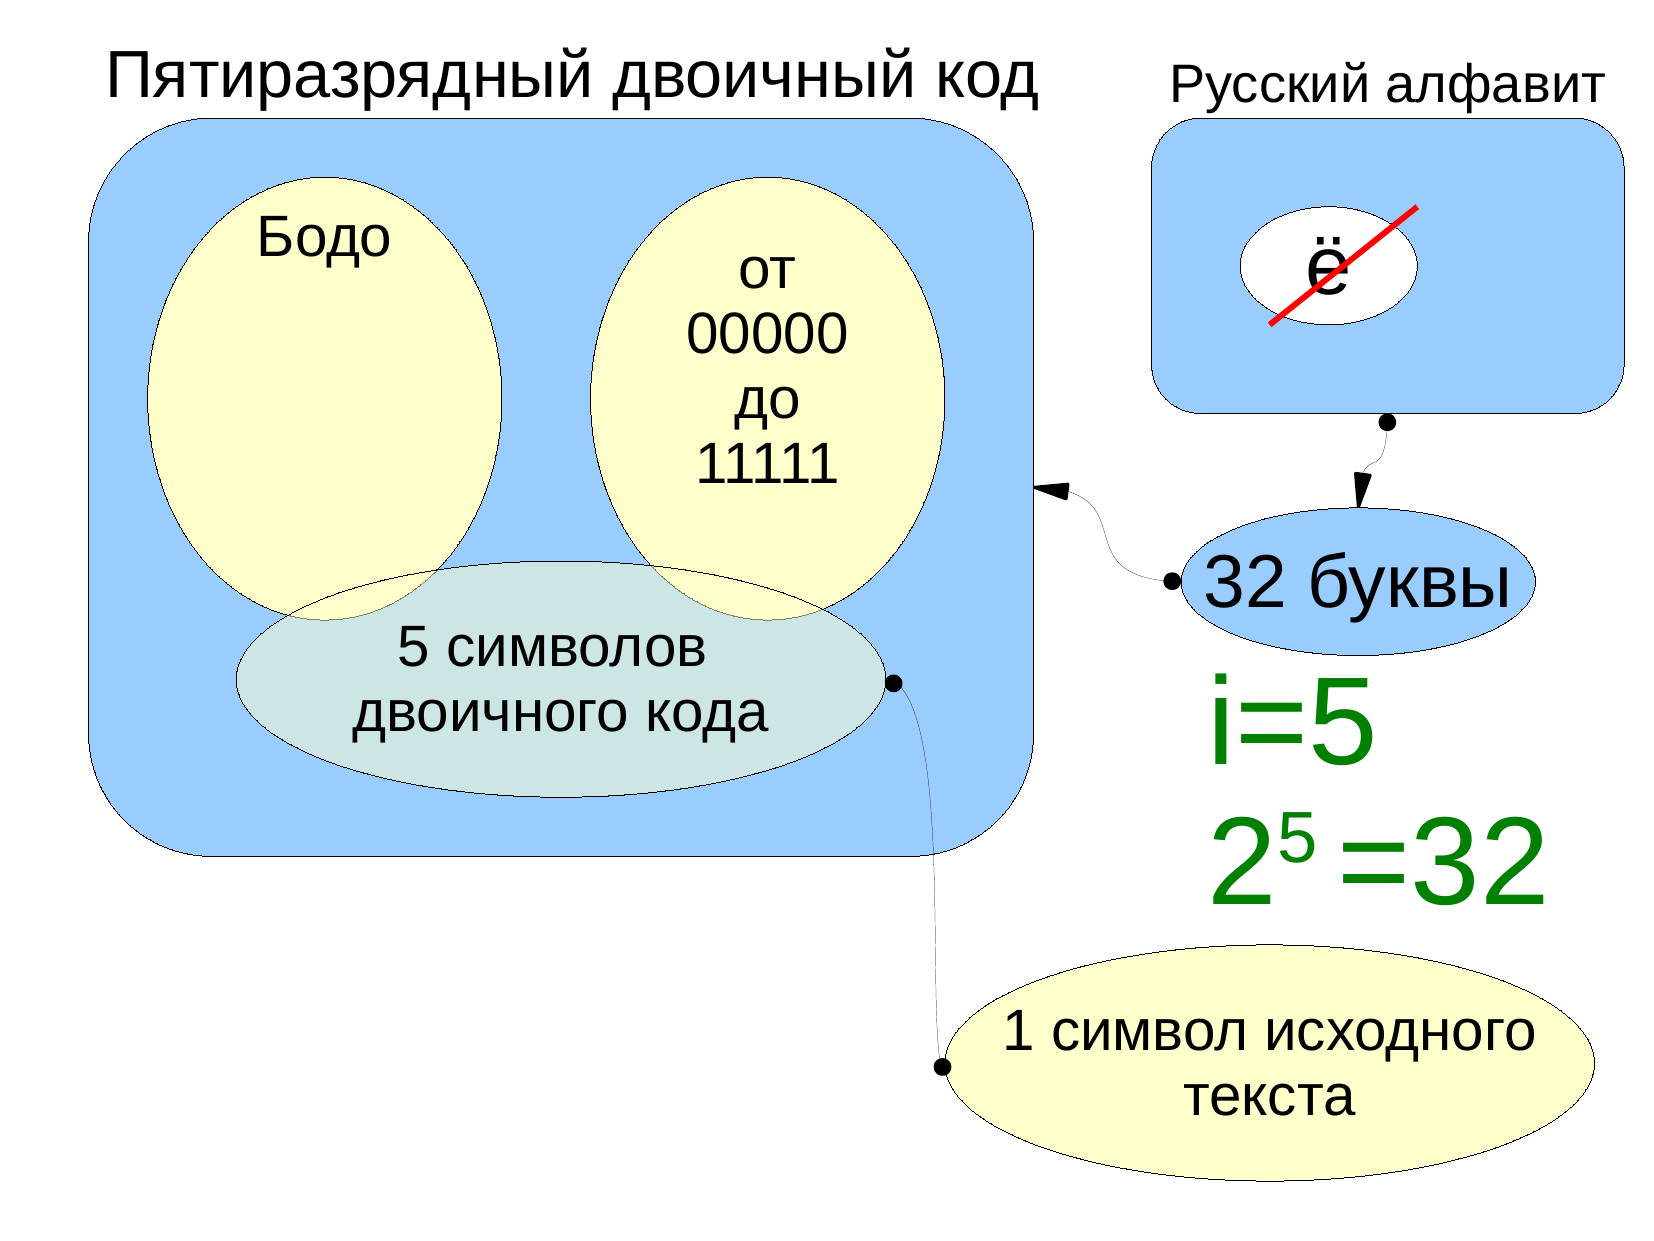

Пятиразрядный двоичный код
Русский алфавит
Бодо
от
00000
до
11111
ё
32 буквы
5 символов
двоичного кода
i=5
25 =32
1 символ исходного
текста